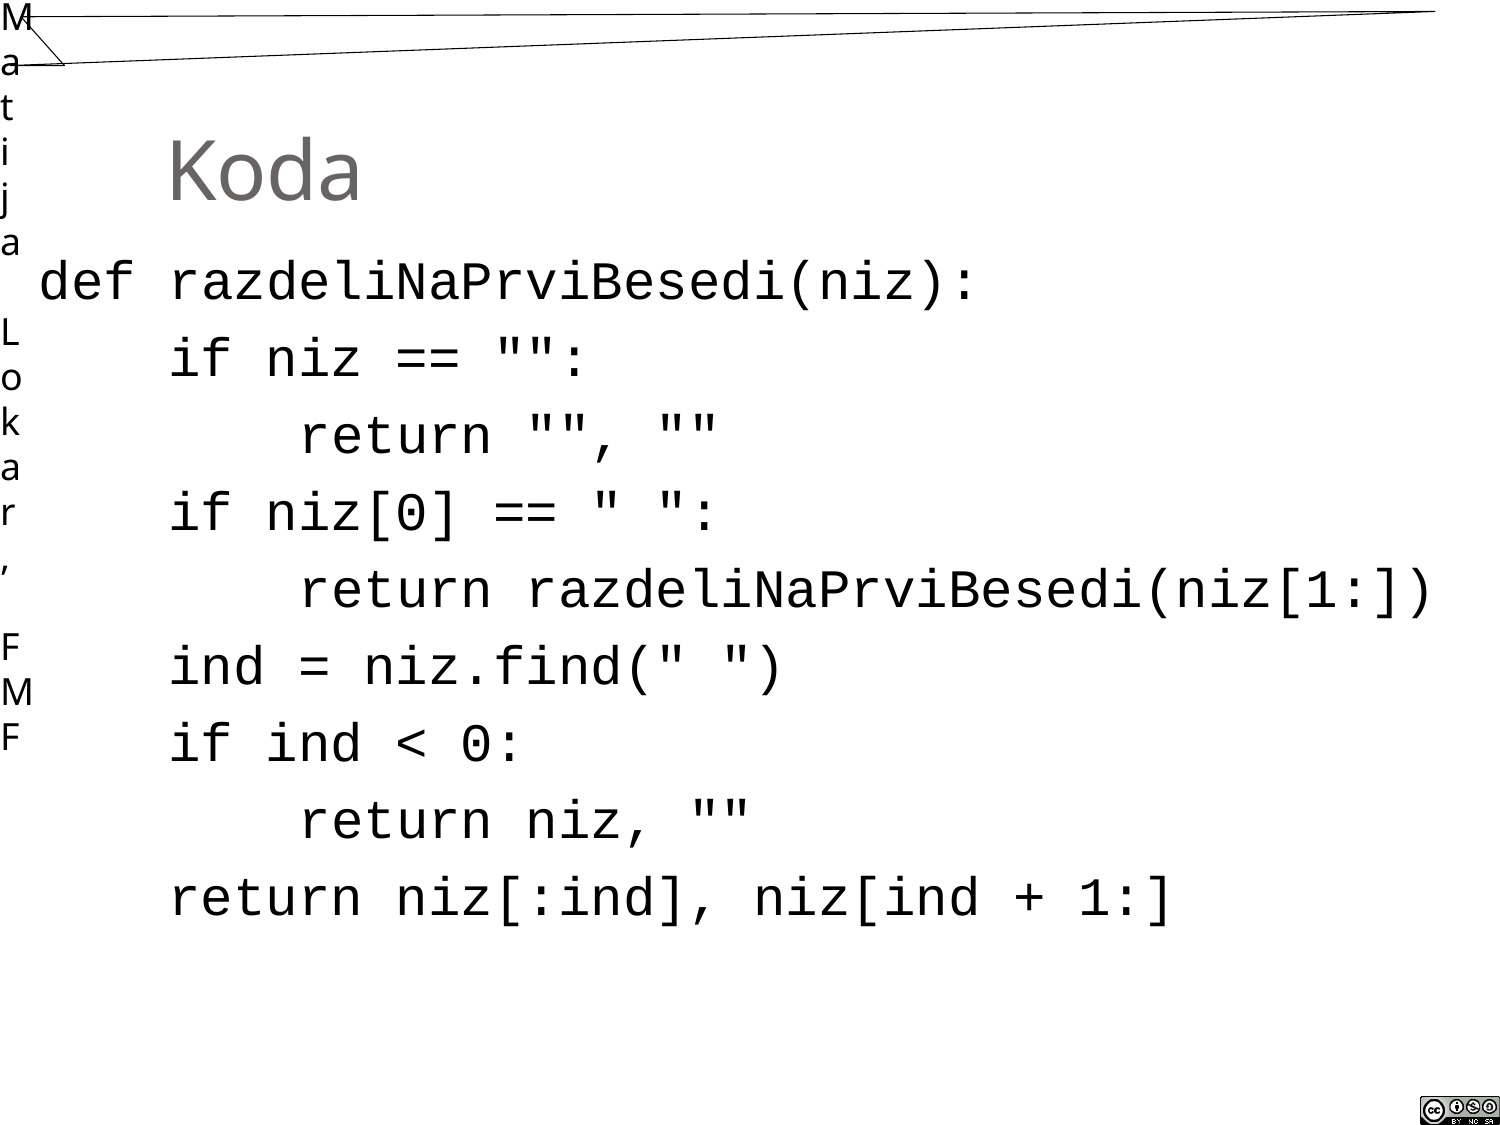

Matija Lokar, FMF
# Koda
def razdeliNaPrviBesedi(niz):
 if niz == "":
 return "", ""
 if niz[0] == " ":
 return razdeliNaPrviBesedi(niz[1:])
 ind = niz.find(" ")
 if ind < 0:
 return niz, ""
 return niz[:ind], niz[ind + 1:]